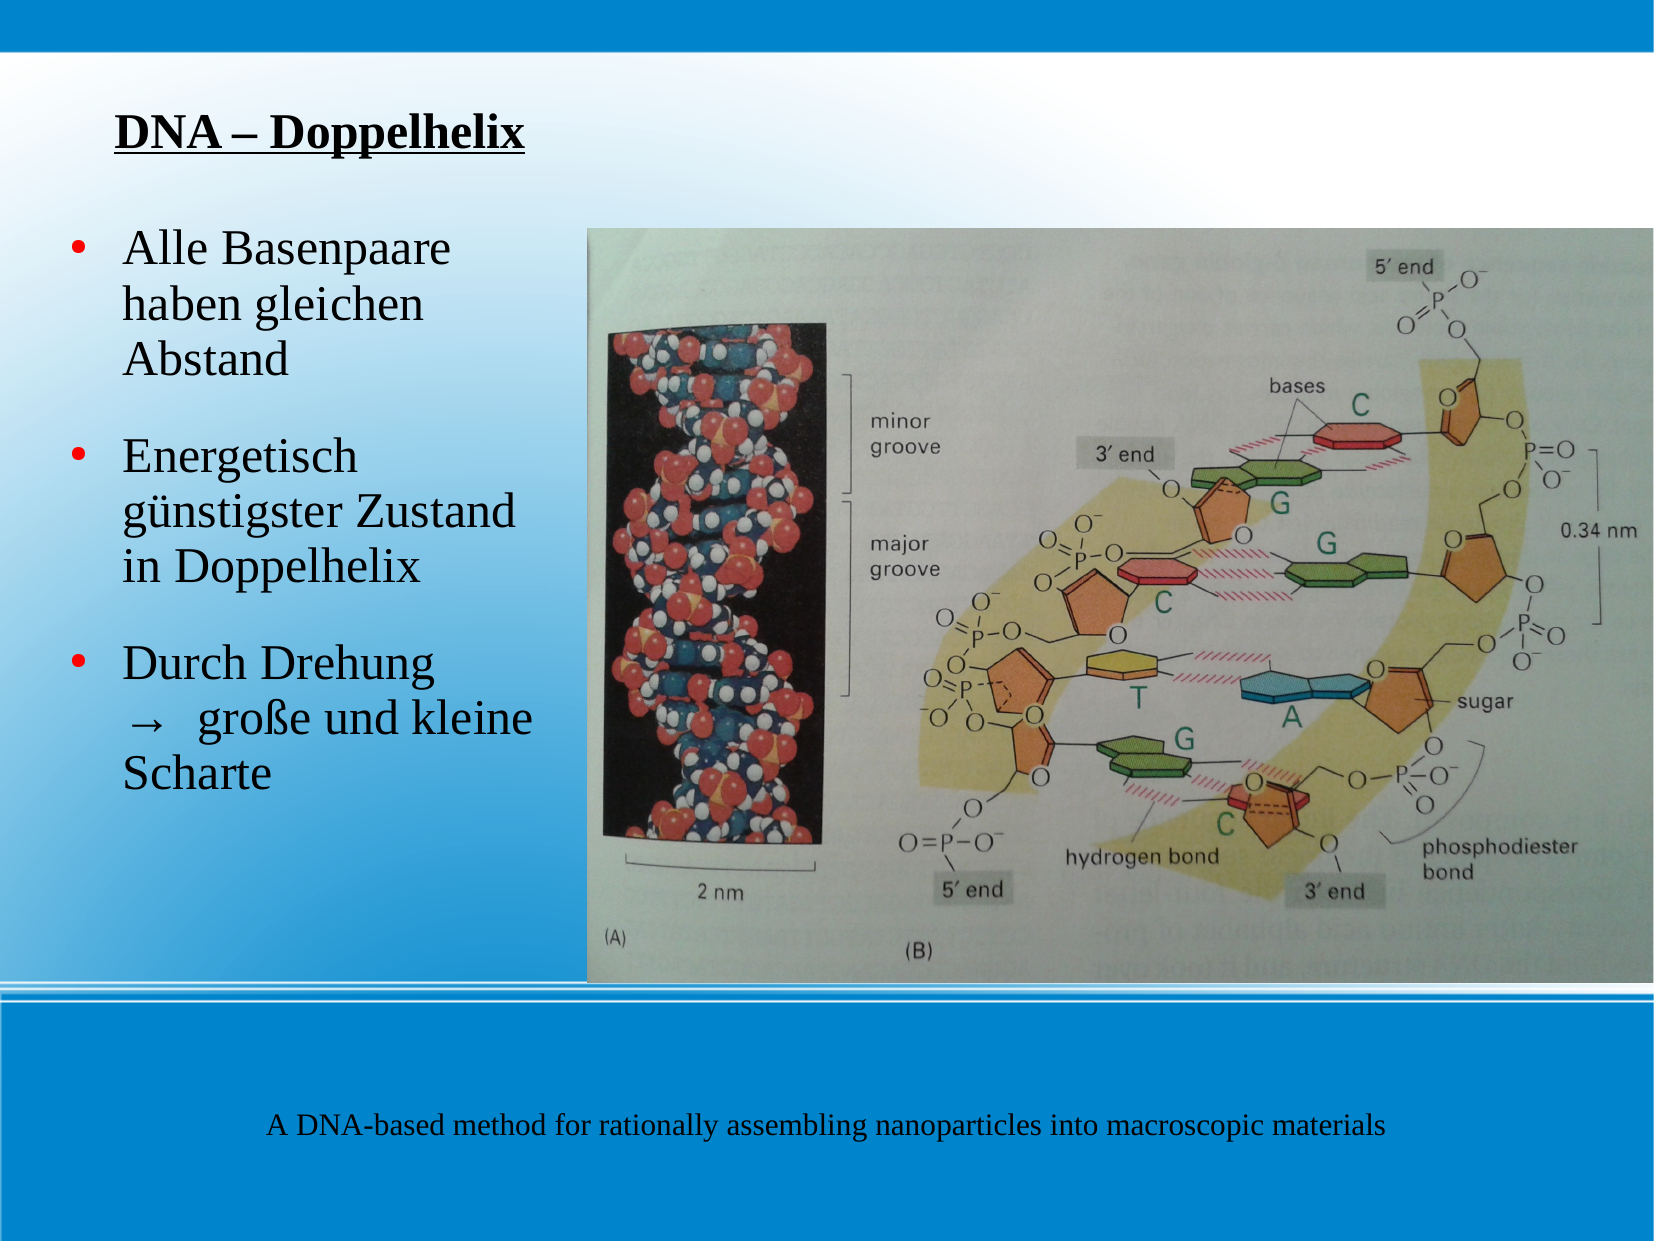

DNA – Doppelhelix
Alle Basenpaare haben gleichen Abstand
Energetisch günstigster Zustand in Doppelhelix
Durch Drehung → große und kleine Scharte
# A DNA-based method for rationally assembling nanoparticles into macroscopic materials